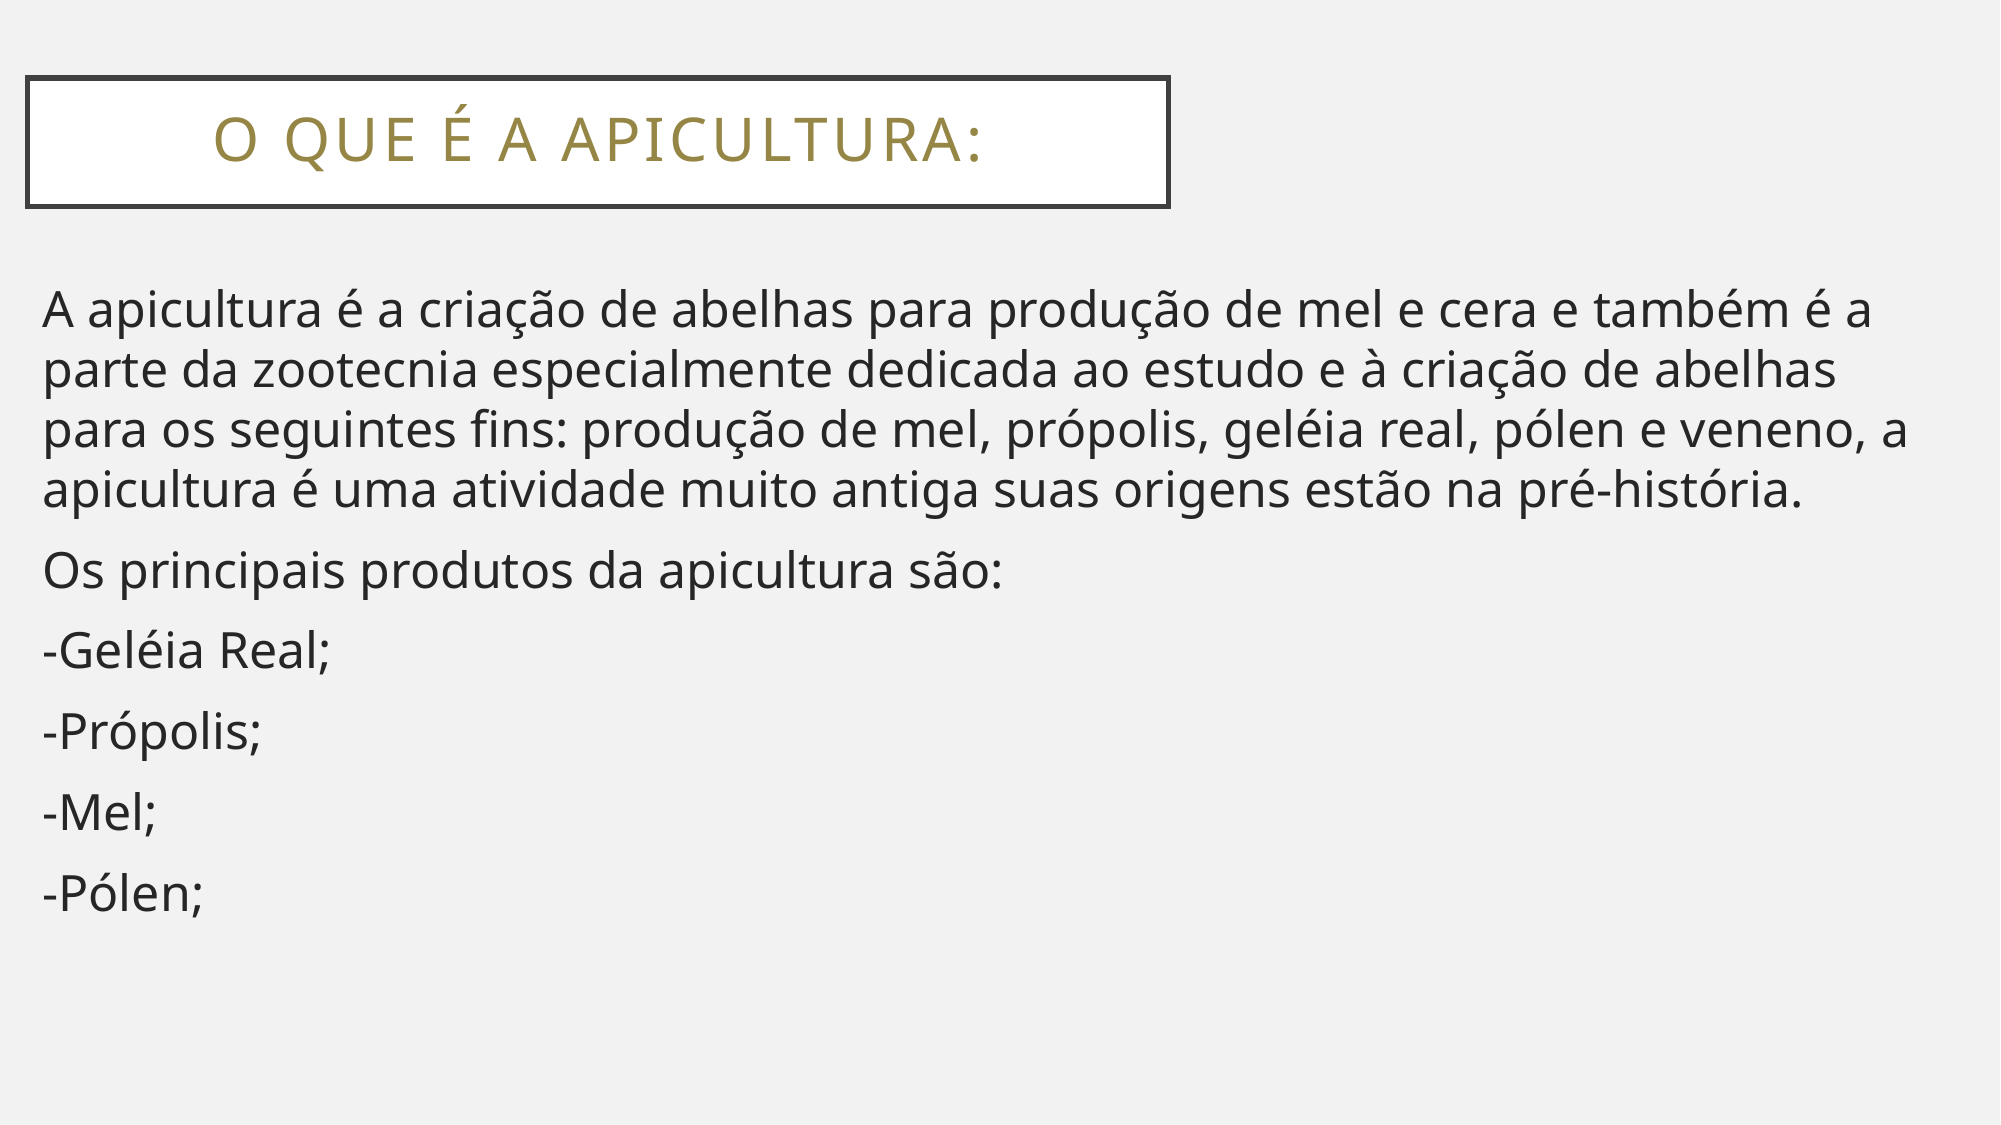

# O que é a apicultura:
A apicultura é a criação de abelhas para produção de mel e cera e também é a parte da zootecnia especialmente dedicada ao estudo e à criação de abelhas para os seguintes fins: produção de mel, própolis, geléia real, pólen e veneno, a apicultura é uma atividade muito antiga suas origens estão na pré-história.
Os principais produtos da apicultura são:
-Geléia Real;
-Própolis;
-Mel;
-Pólen;